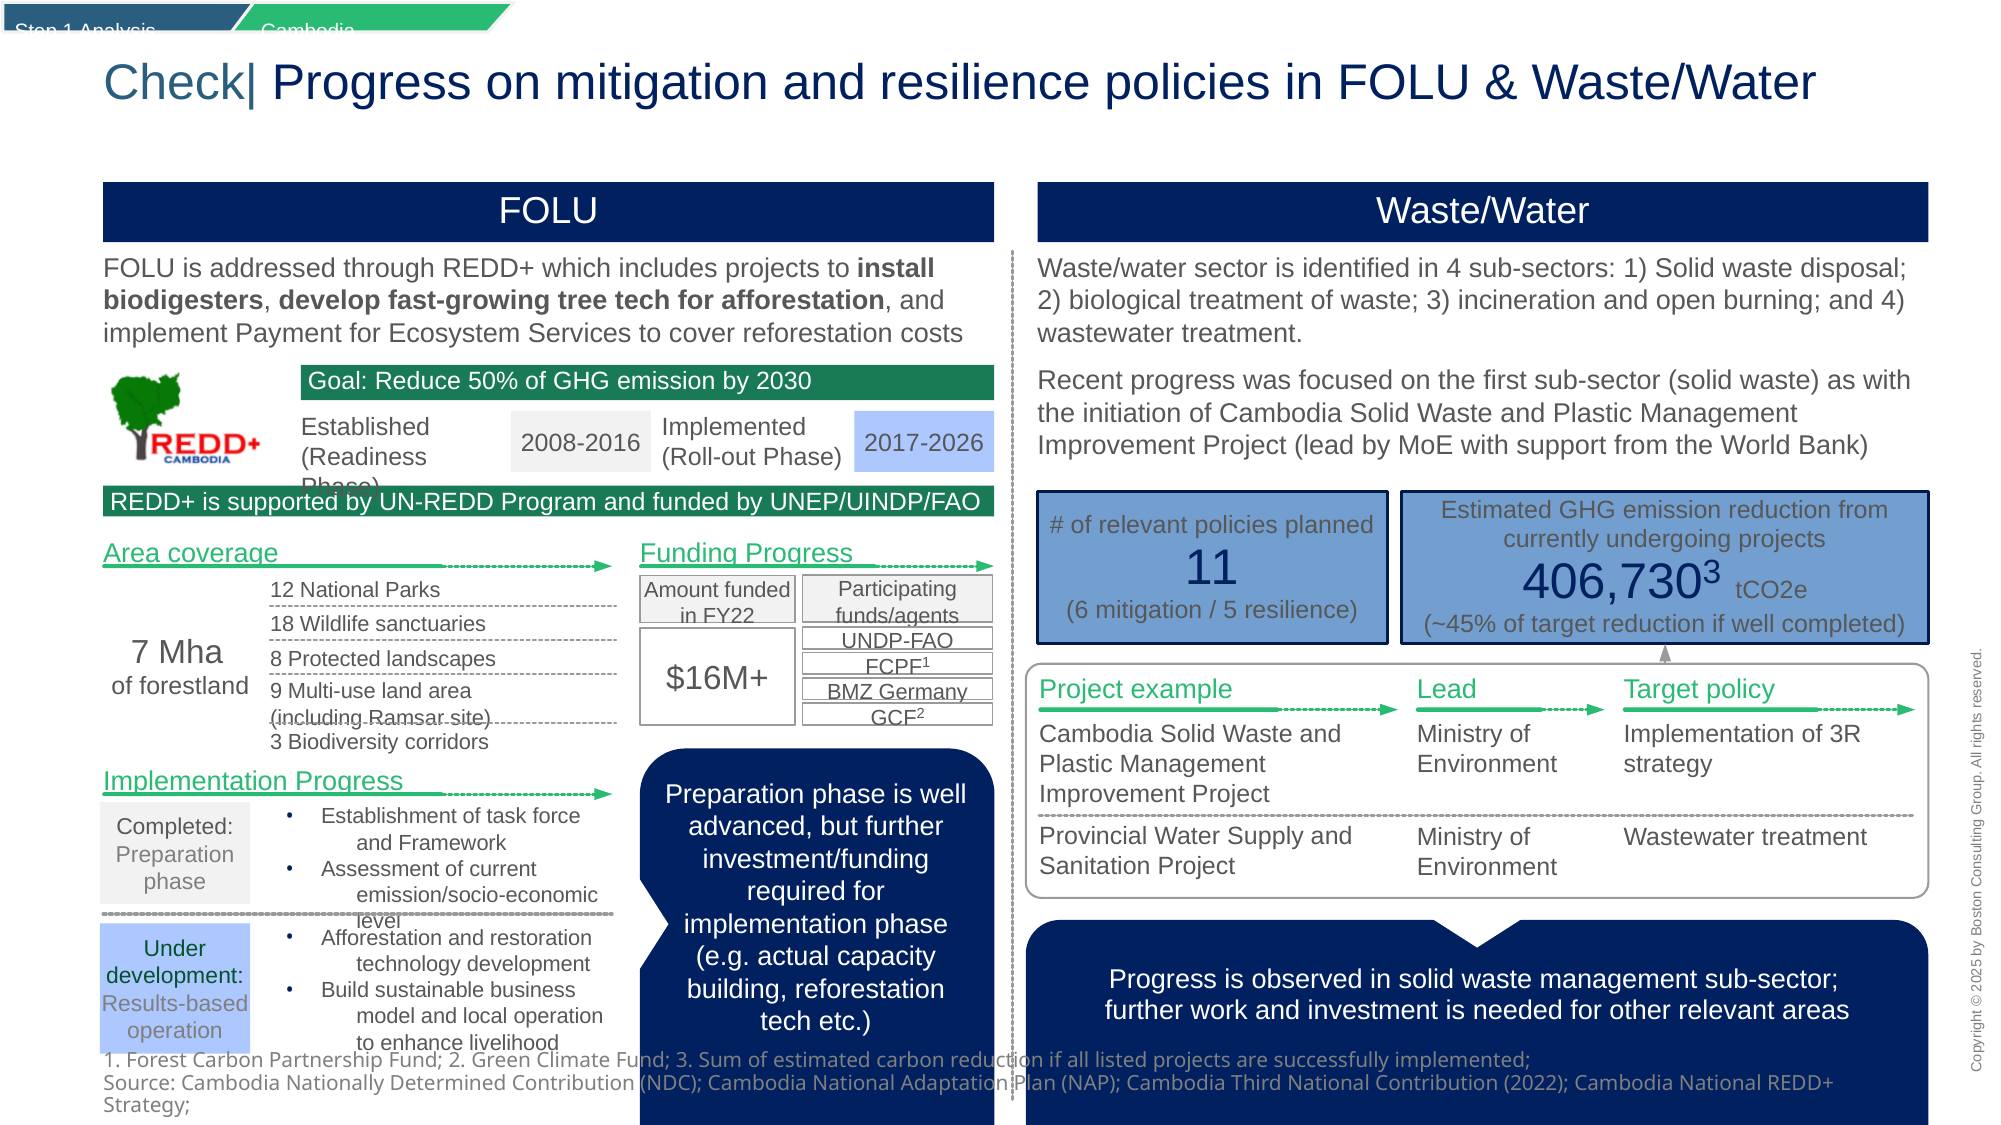

Step 1 Analysis
Cambodia
# Check| Progress on mitigation and resilience policies in FOLU & Waste/Water
FOLU
Waste/Water
FOLU is addressed through REDD+ which includes projects to install biodigesters, develop fast-growing tree tech for afforestation, and implement Payment for Ecosystem Services to cover reforestation costs
Waste/water sector is identified in 4 sub-sectors: 1) Solid waste disposal; 2) biological treatment of waste; 3) incineration and open burning; and 4) wastewater treatment.
Recent progress was focused on the first sub-sector (solid waste) as with the initiation of Cambodia Solid Waste and Plastic Management Improvement Project (lead by MoE with support from the World Bank)
 Goal: Reduce 50% of GHG emission by 2030
Established
(Readiness Phase)
2008-2016
Implemented
(Roll-out Phase)
2017-2026
 REDD+ is supported by UN-REDD Program and funded by UNEP/UINDP/FAO
# of relevant policies planned
11
(6 mitigation / 5 resilience)
Estimated GHG emission reduction from currently undergoing projects
406,7303 tCO2e
(~45% of target reduction if well completed)
Area coverage
Funding Progress
7 Mha
of forestland
12 National Parks
Participating funds/agents
Amount funded in FY22
18 Wildlife sanctuaries
UNDP-FAO
$16M+
8 Protected landscapes
FCPF1
Project example
Lead
Target policy
9 Multi-use land area
(including Ramsar site)
BMZ Germany
GCF2
Cambodia Solid Waste and Plastic Management Improvement Project
Ministry of Environment
Implementation of 3R strategy
3 Biodiversity corridors
Implementation Progress
Preparation phase is well advanced, but further investment/funding required for implementation phase (e.g. actual capacity building, reforestation tech etc.)
Completed: Preparation phase
Establishment of task force and Framework
Assessment of current emission/socio-economic level
Provincial Water Supply and Sanitation Project
Ministry of Environment
Wastewater treatment
Under development: Results-based operation
Afforestation and restoration technology development
Build sustainable business model and local operation to enhance livelihood
Progress is observed in solid waste management sub-sector;
further work and investment is needed for other relevant areas
1. Forest Carbon Partnership Fund; 2. Green Climate Fund; 3. Sum of estimated carbon reduction if all listed projects are successfully implemented;
Source: Cambodia Nationally Determined Contribution (NDC); Cambodia National Adaptation Plan (NAP); Cambodia Third National Contribution (2022); Cambodia National REDD+ Strategy;